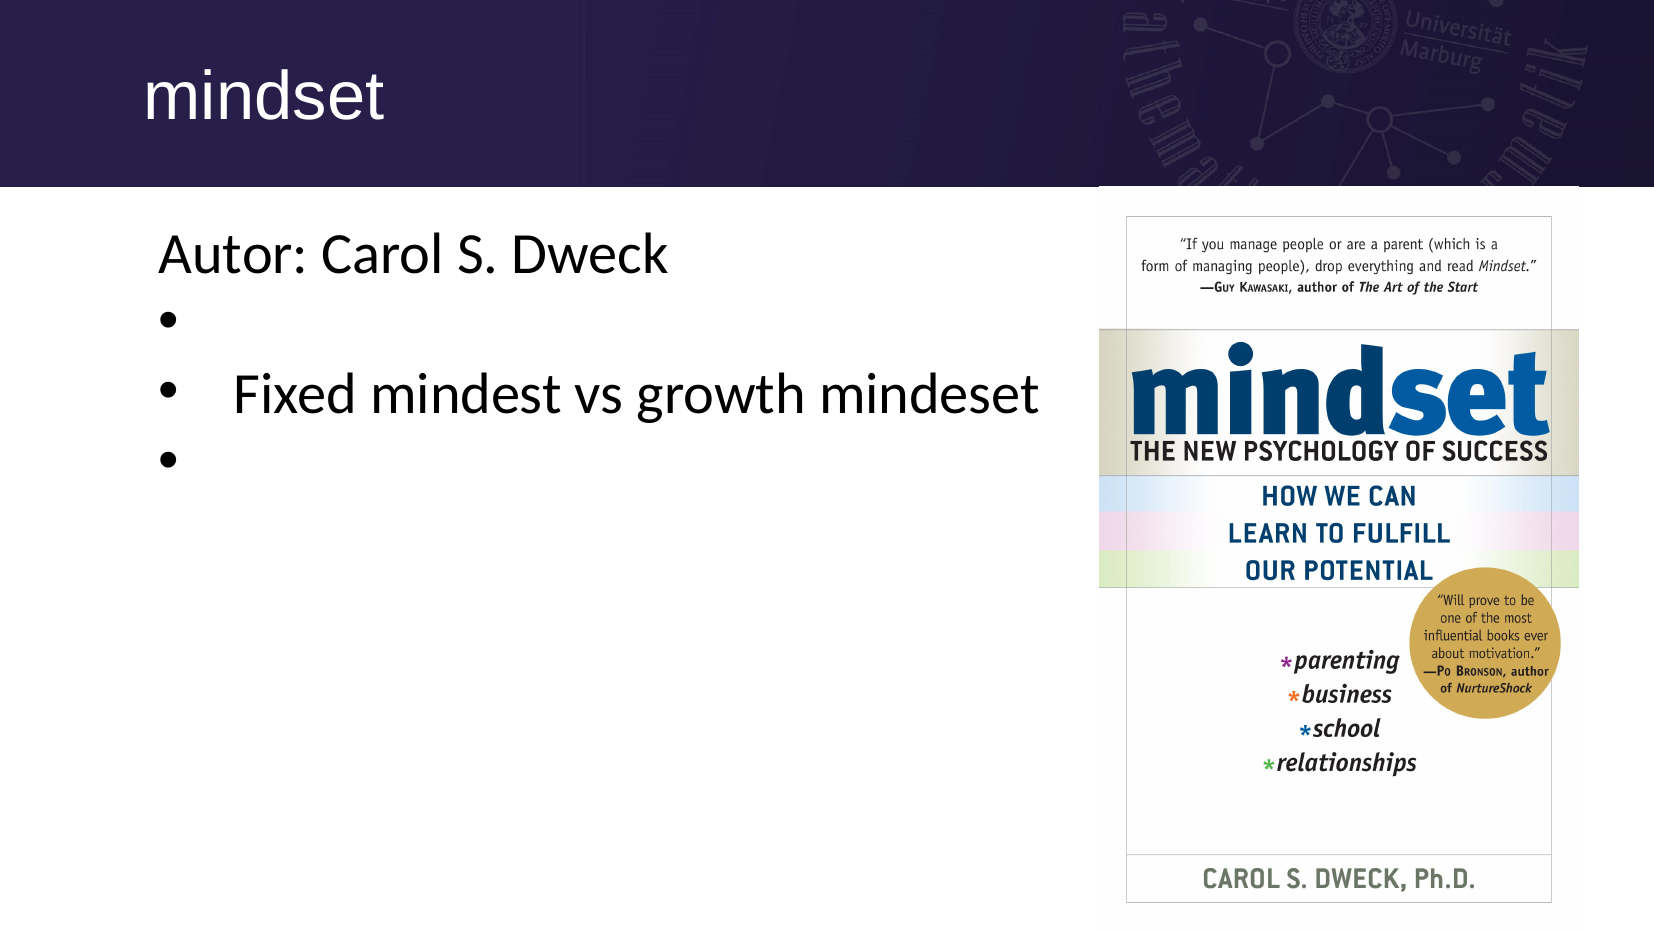

mindset
#
Autor: Carol S. Dweck
Fixed mindest vs growth mindeset